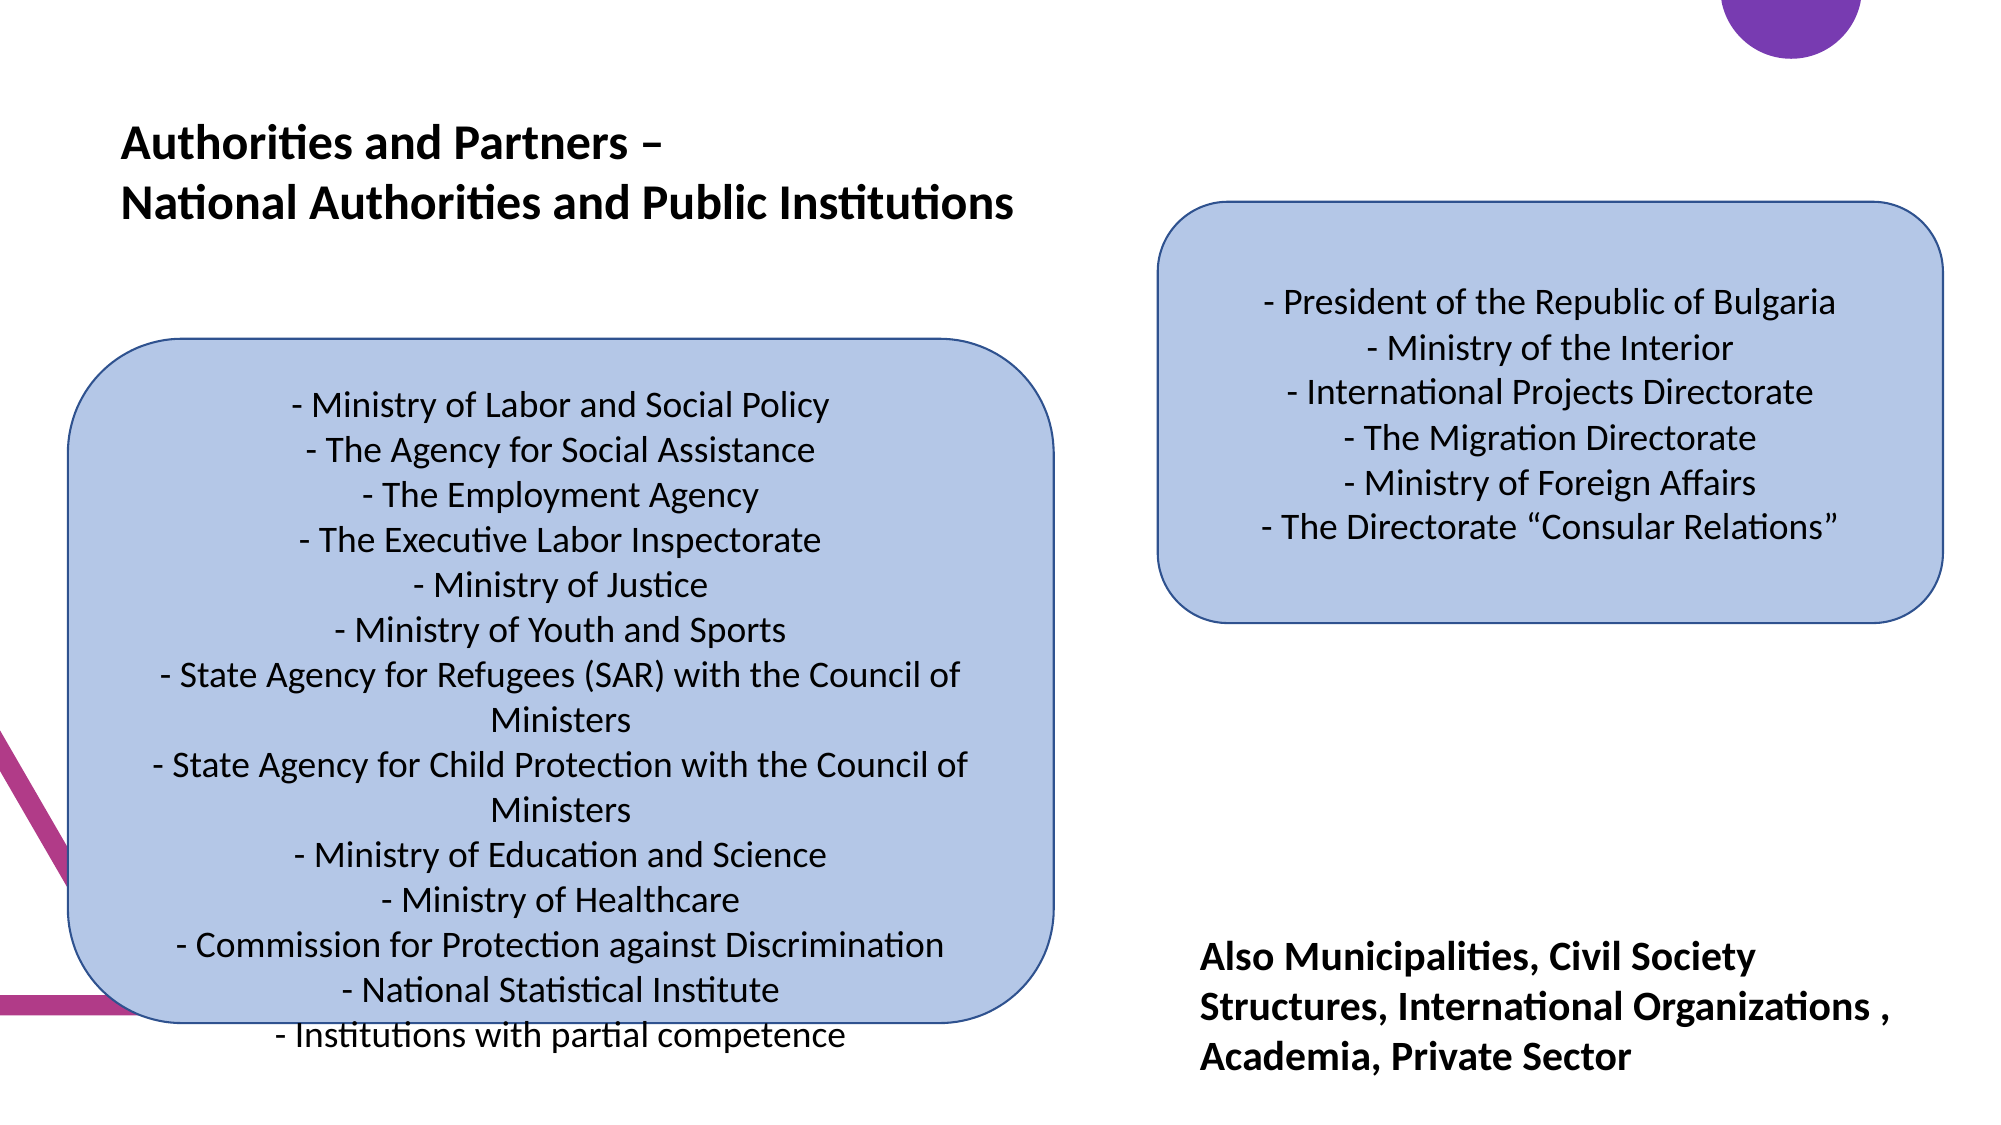

Authorities and Partners –
National Authorities and Public Institutions
- President of the Republic of Bulgaria
- Ministry of the Interior
- International Projects Directorate
- The Migration Directorate
- Ministry of Foreign Affairs
- The Directorate “Consular Relations”
- Ministry of Labor and Social Policy
- The Agency for Social Assistance
- The Employment Agency
- The Executive Labor Inspectorate
- Ministry of Justice
- Ministry of Youth and Sports
- State Agency for Refugees (SAR) with the Council of Ministers
- State Agency for Child Protection with the Council of Ministers
- Ministry of Education and Science
- Ministry of Healthcare
- Commission for Protection against Discrimination
- National Statistical Institute
- Institutions with partial competence
Also Municipalities, Civil Society Structures, International Organizations , Academia, Private Sector